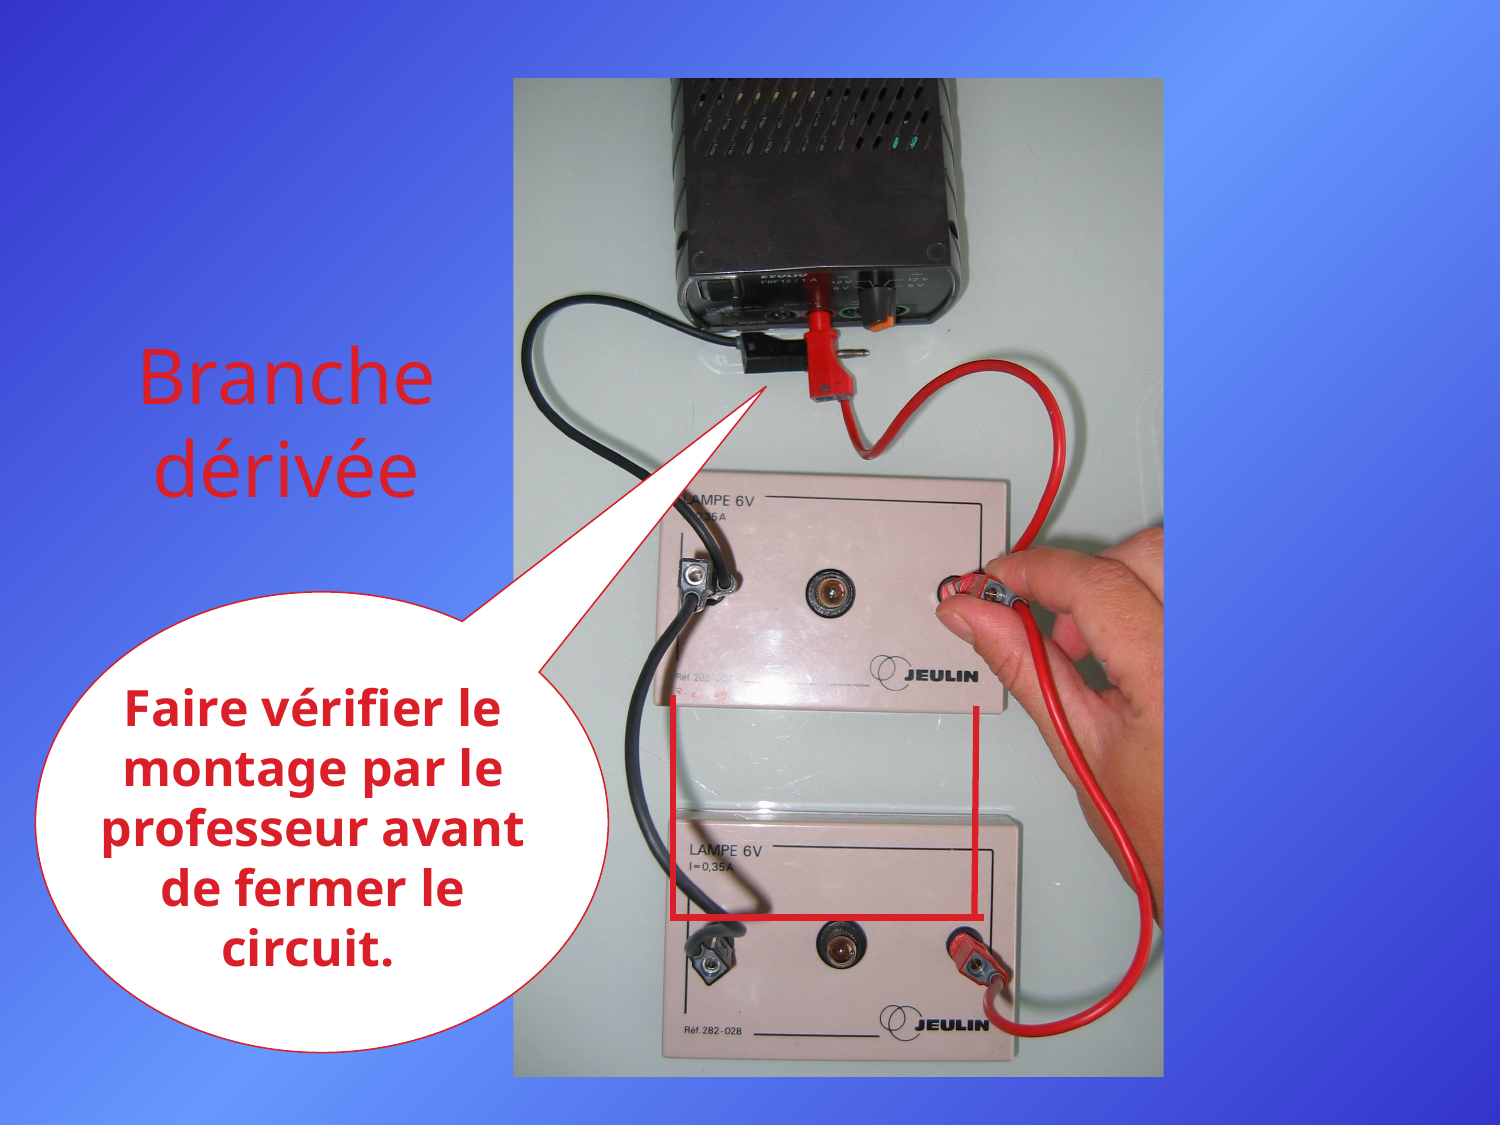

Branche dérivée
Faire vérifier le montage par le professeur avant de fermer le circuit.